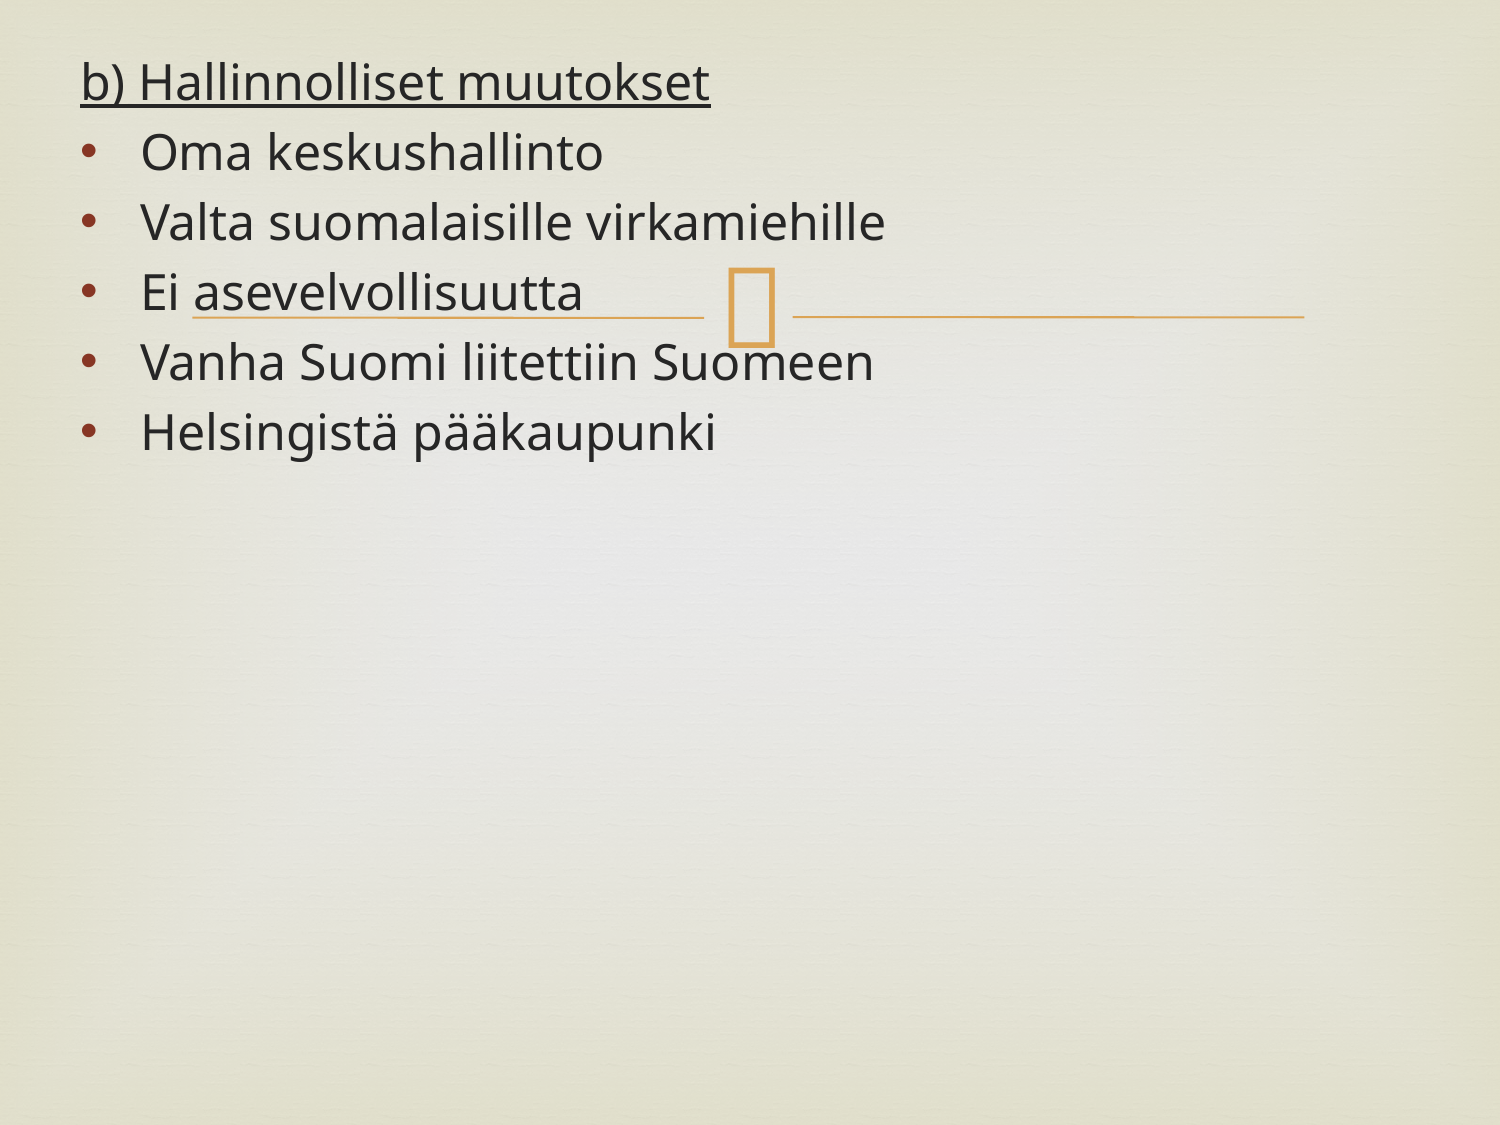

# b) Hallinnolliset muutokset
Oma keskushallinto
Valta suomalaisille virkamiehille
Ei asevelvollisuutta
Vanha Suomi liitettiin Suomeen
Helsingistä pääkaupunki